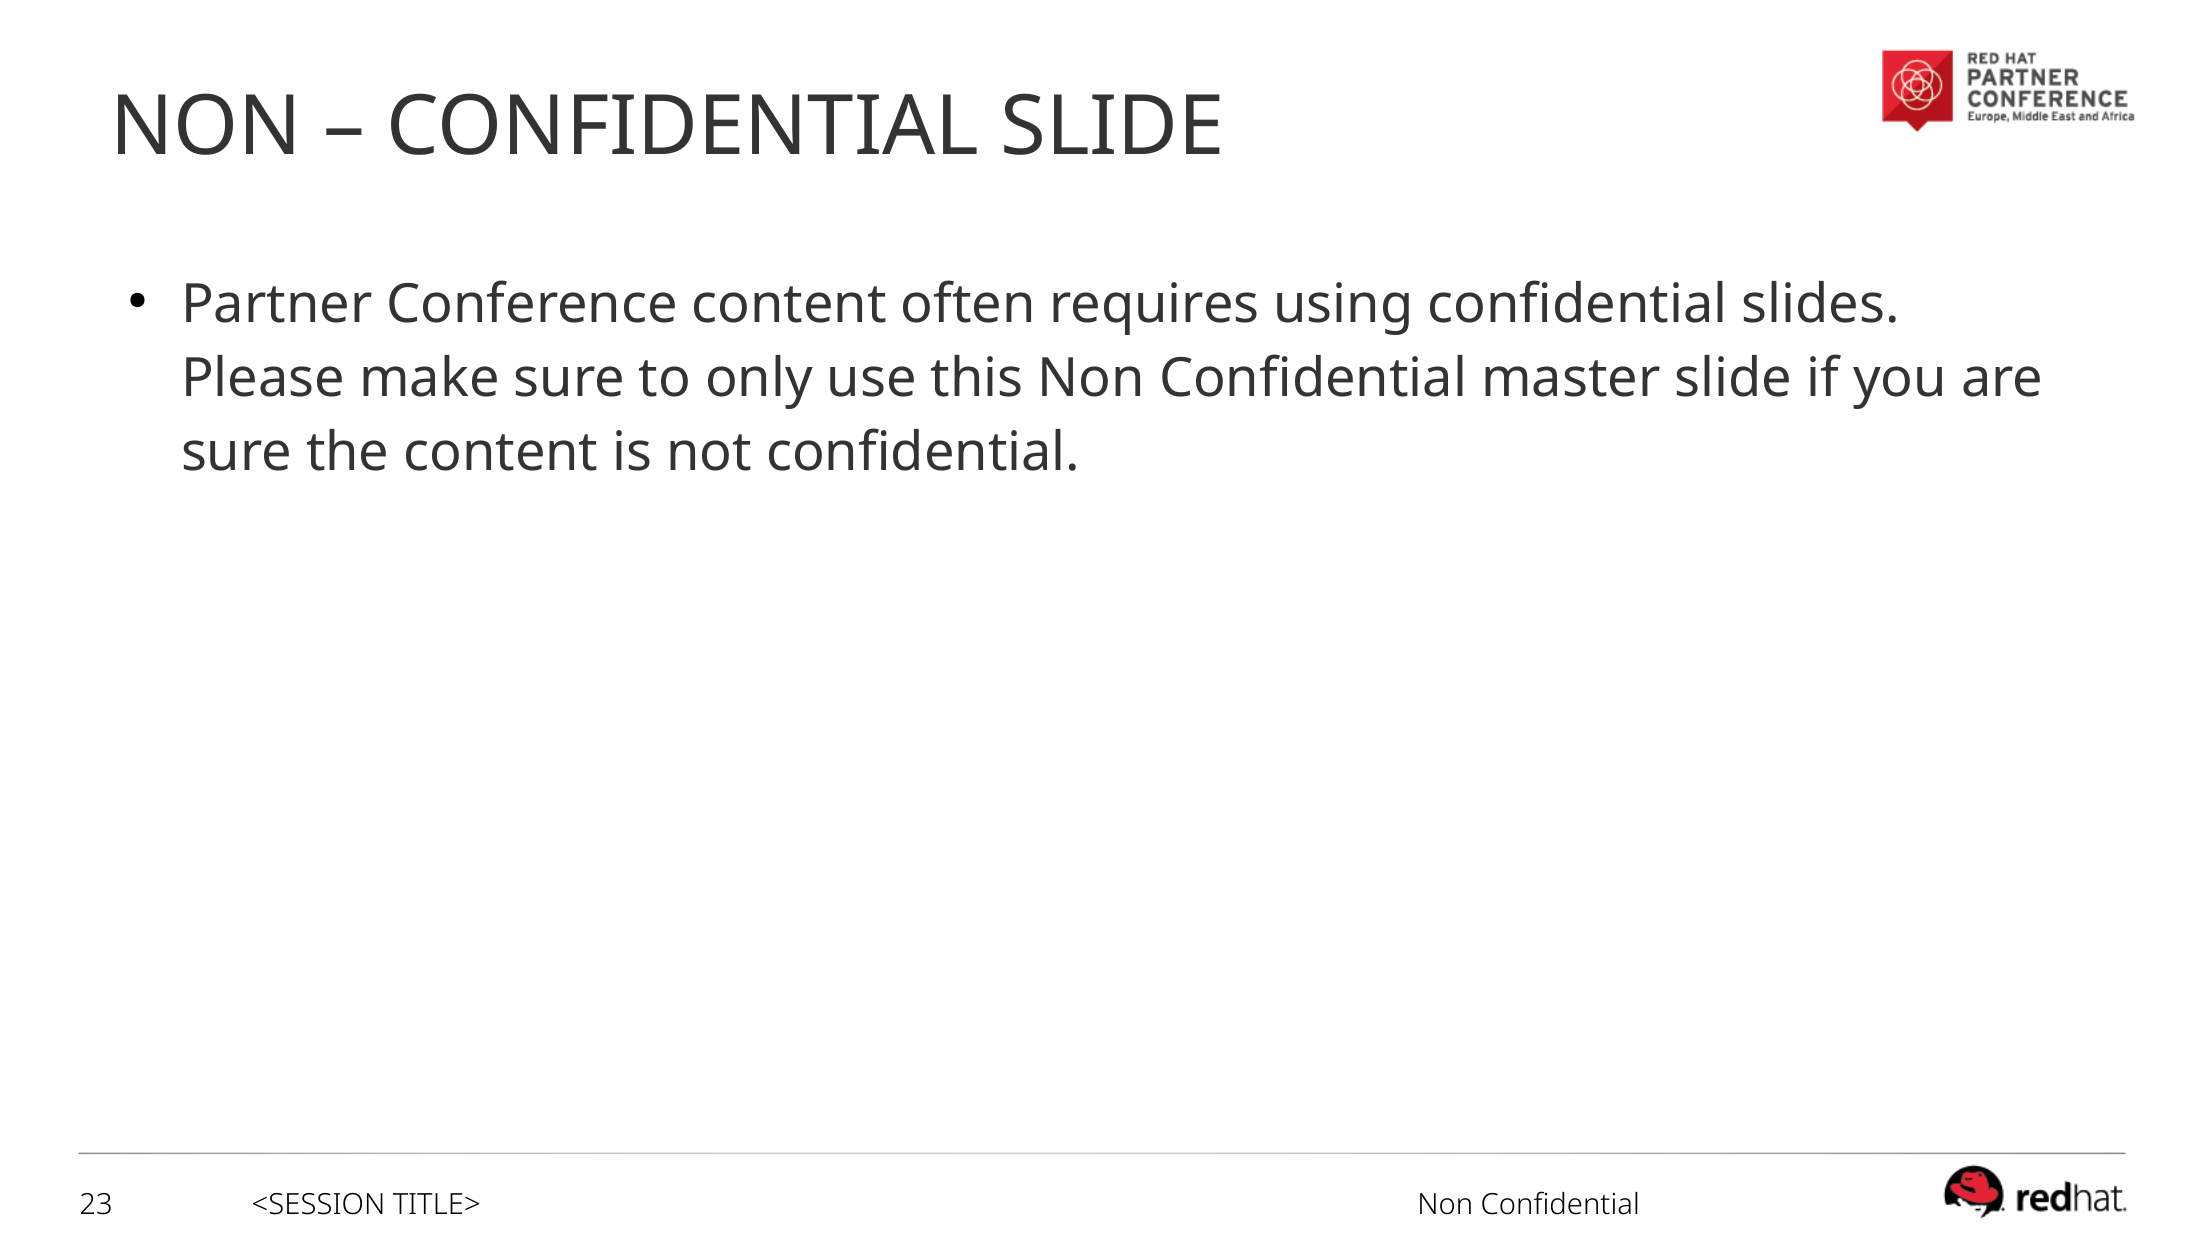

NON – CONFIDENTIAL SLIDE
# Partner Conference content often requires using confidential slides. Please make sure to only use this Non Confidential master slide if you are sure the content is not confidential.